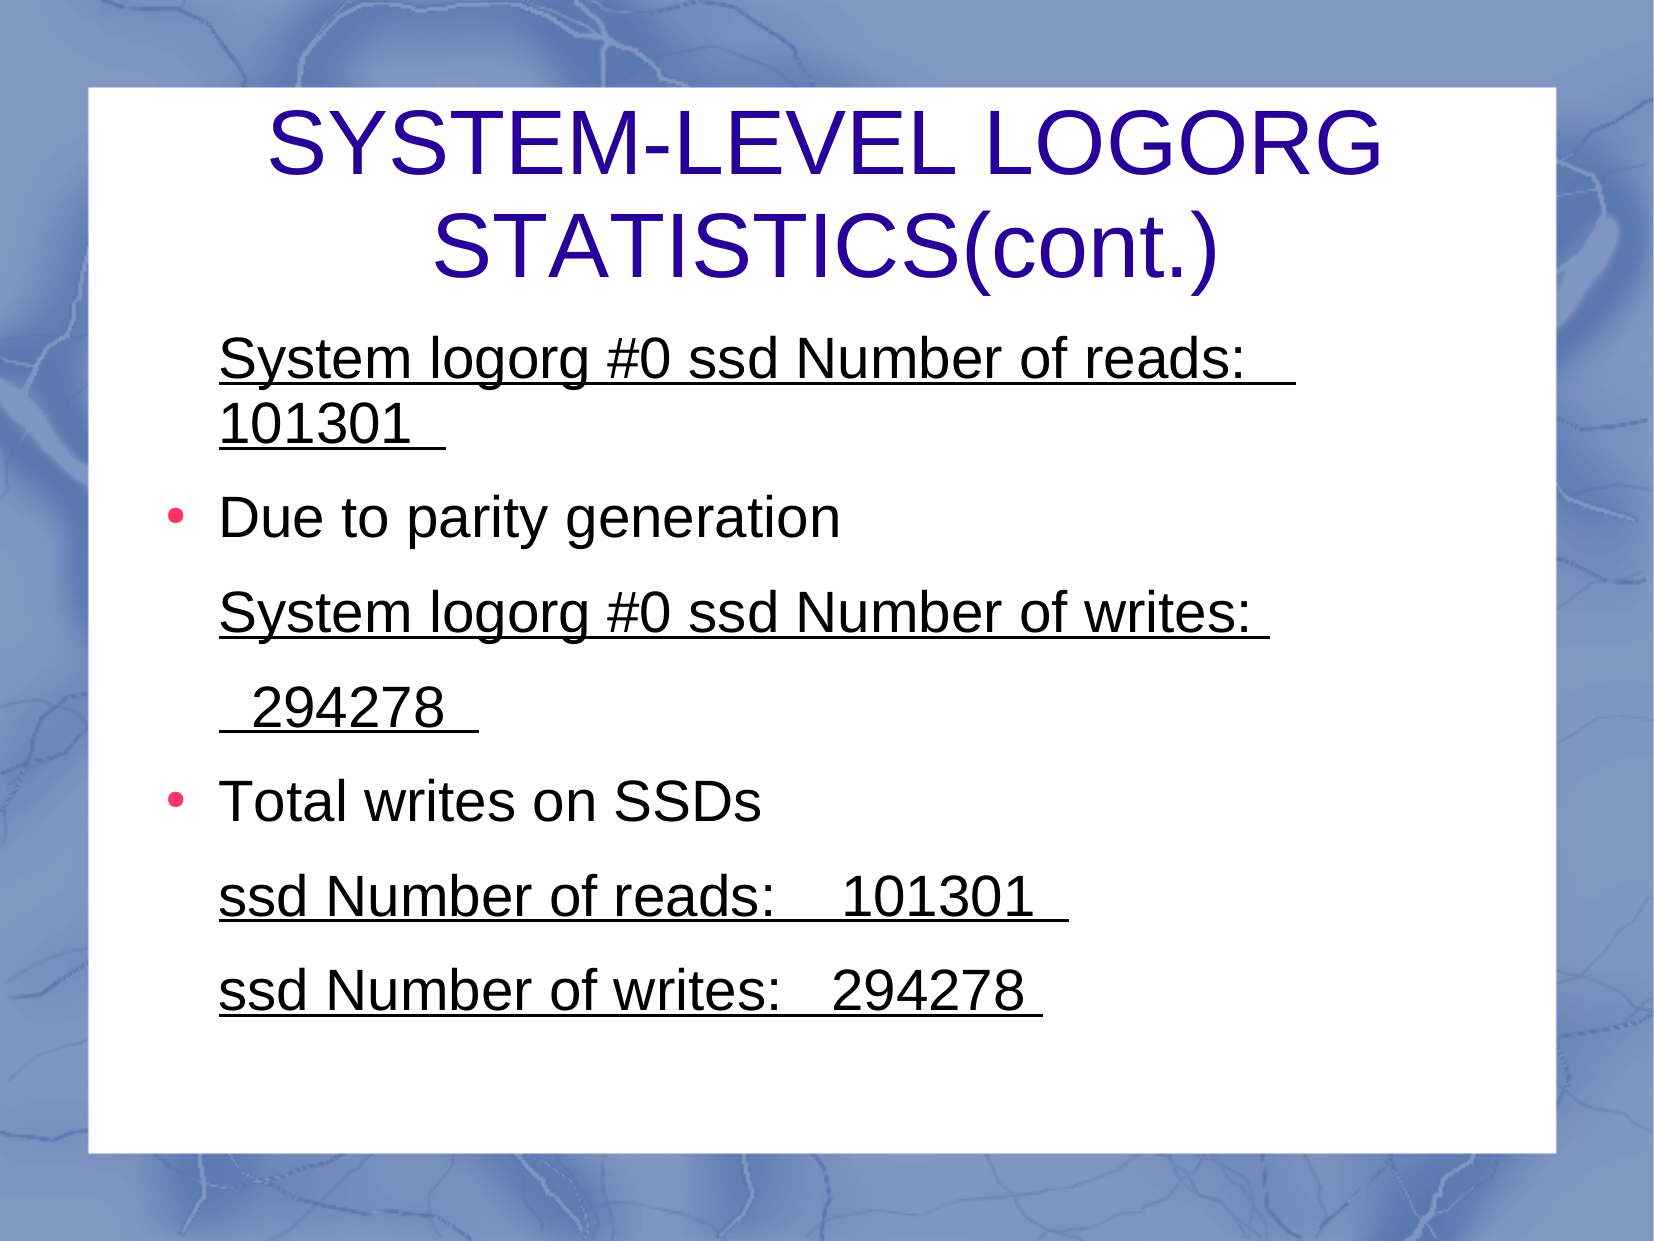

# SYSTEM-LEVEL LOGORG STATISTICS(cont.)
System logorg #0 ssd Number of reads: 101301
Due to parity generation
System logorg #0 ssd Number of writes:
 294278
Total writes on SSDs
ssd Number of reads: 101301
ssd Number of writes: 294278